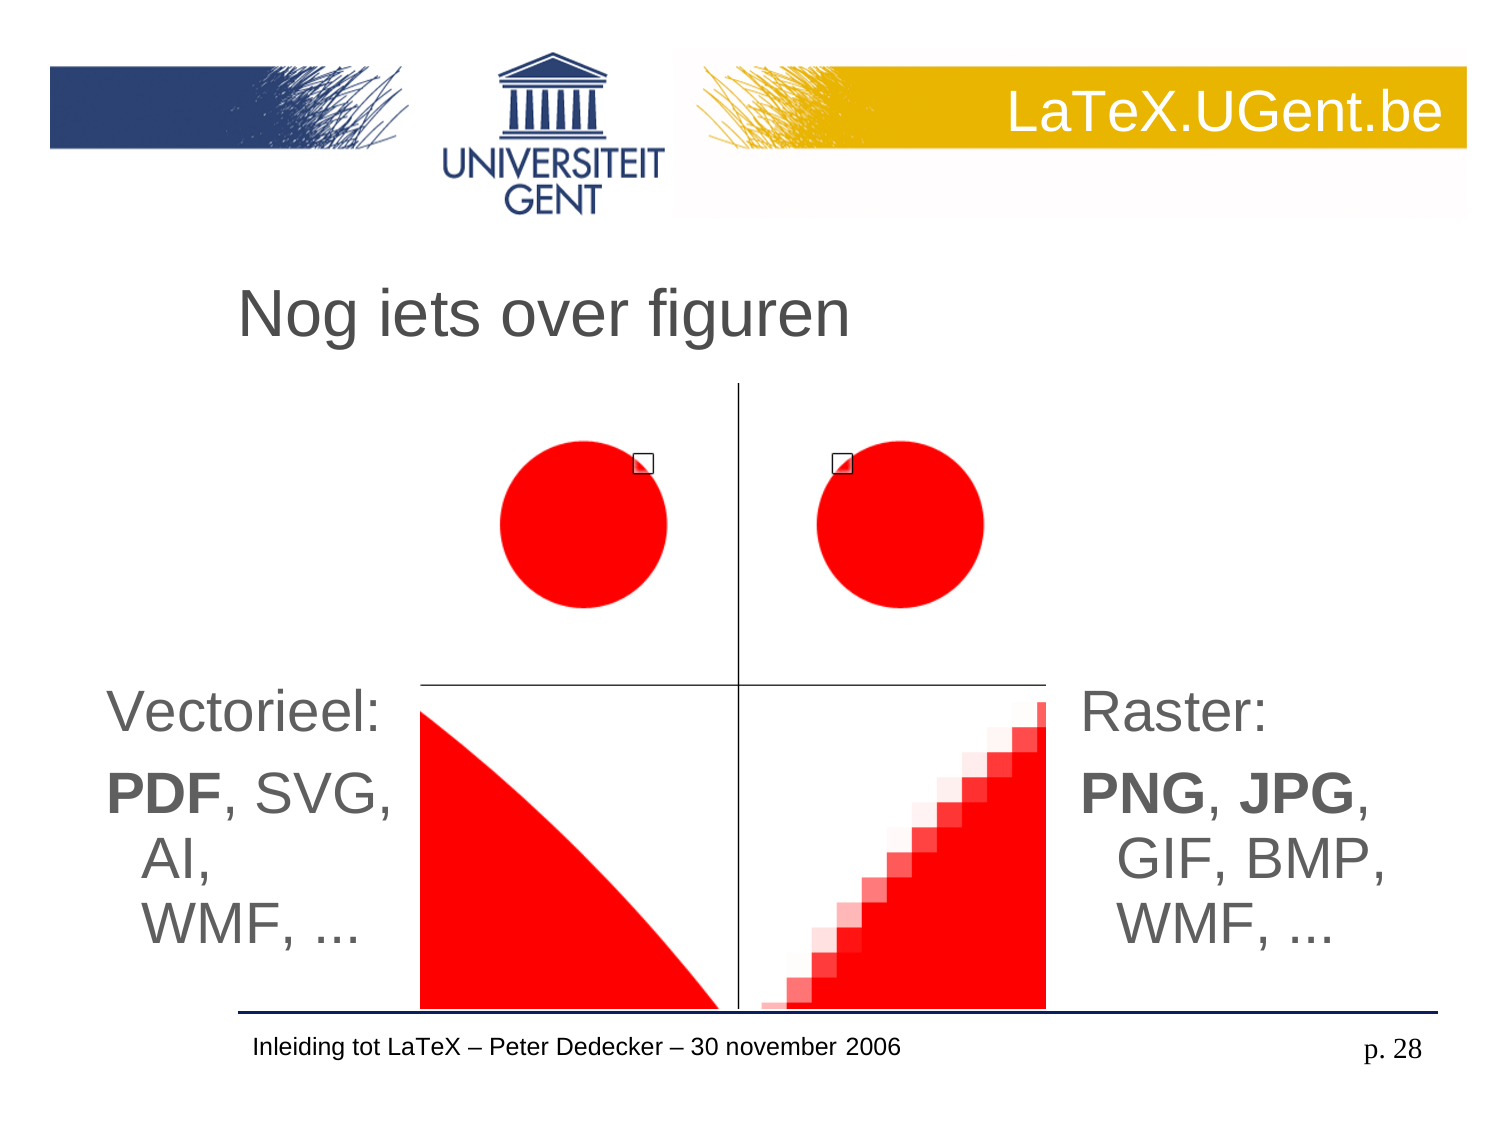

# Nog iets over figuren
Vectorieel:
PDF, SVG, AI, WMF, ...
Raster:
PNG, JPG, GIF, BMP, WMF, ...
28